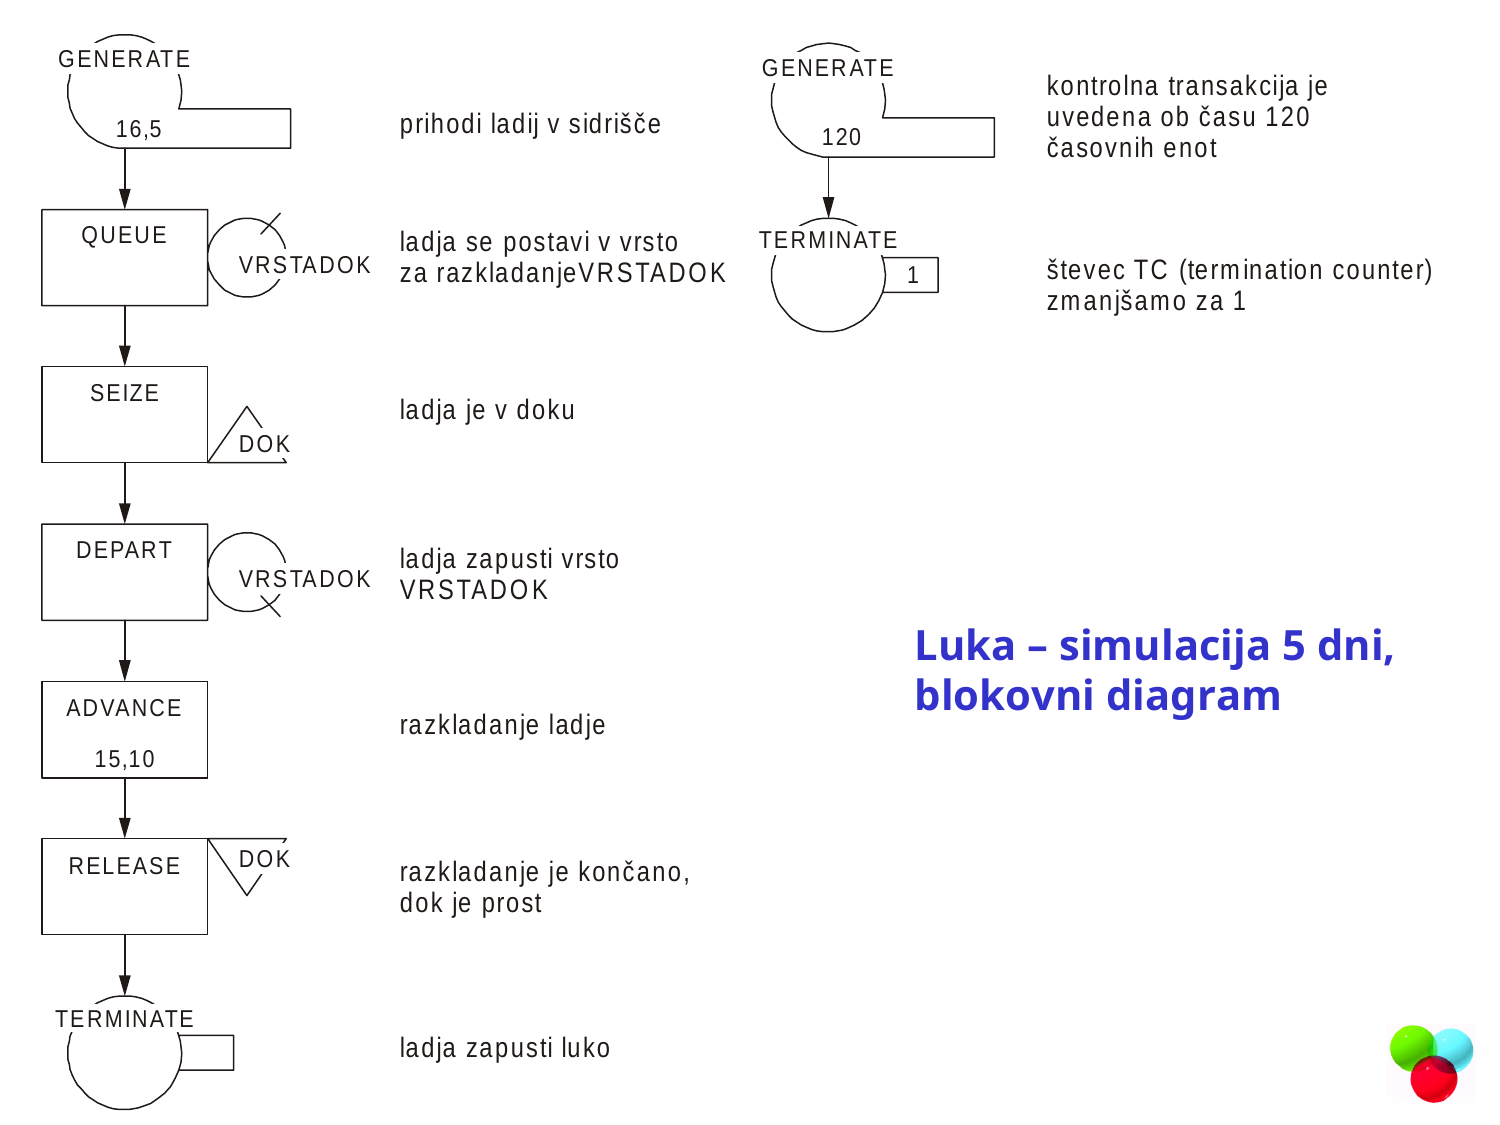

# Luka – simulacija 5 dni, blokovni diagram